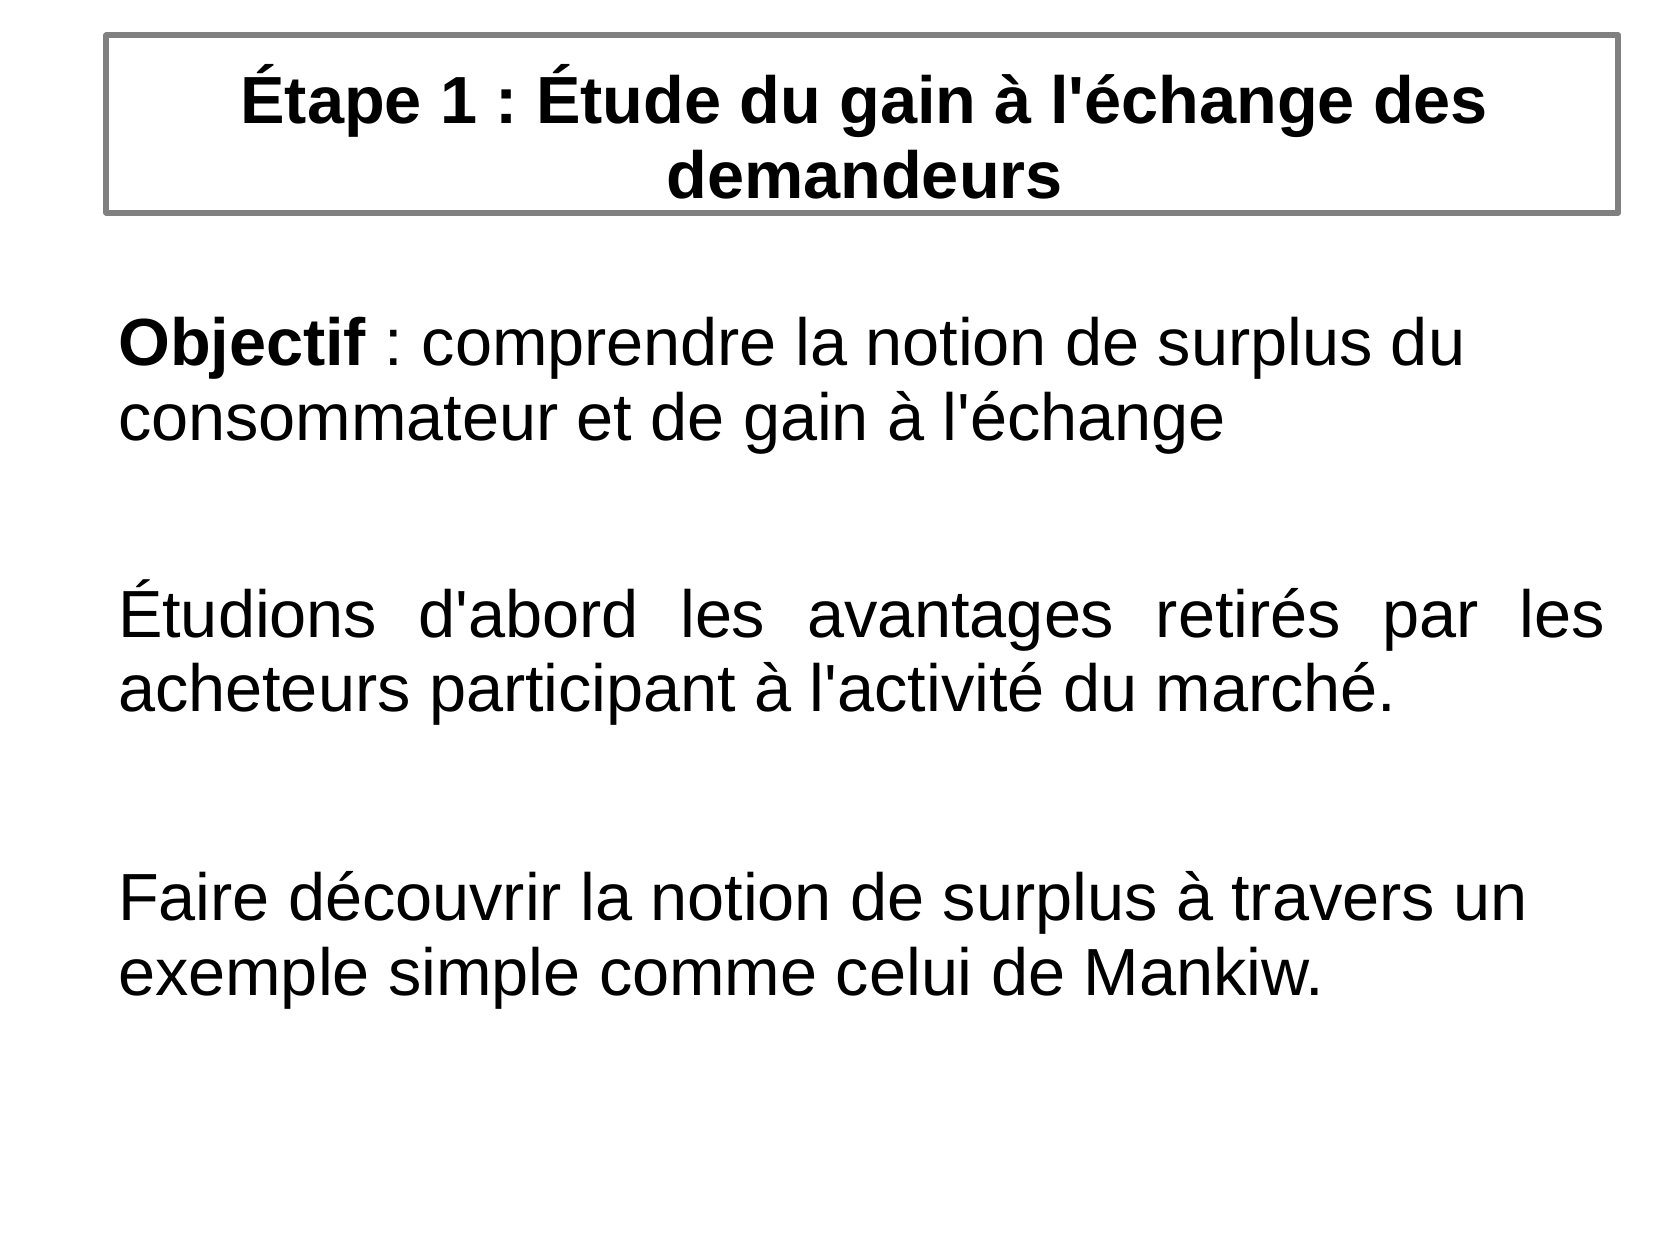

Étape 1 : Étude du gain à l'échange des demandeurs
# Objectif : comprendre la notion de surplus du consommateur et de gain à l'échange
Étudions d'abord les avantages retirés par les acheteurs participant à l'activité du marché.
Faire découvrir la notion de surplus à travers un exemple simple comme celui de Mankiw.